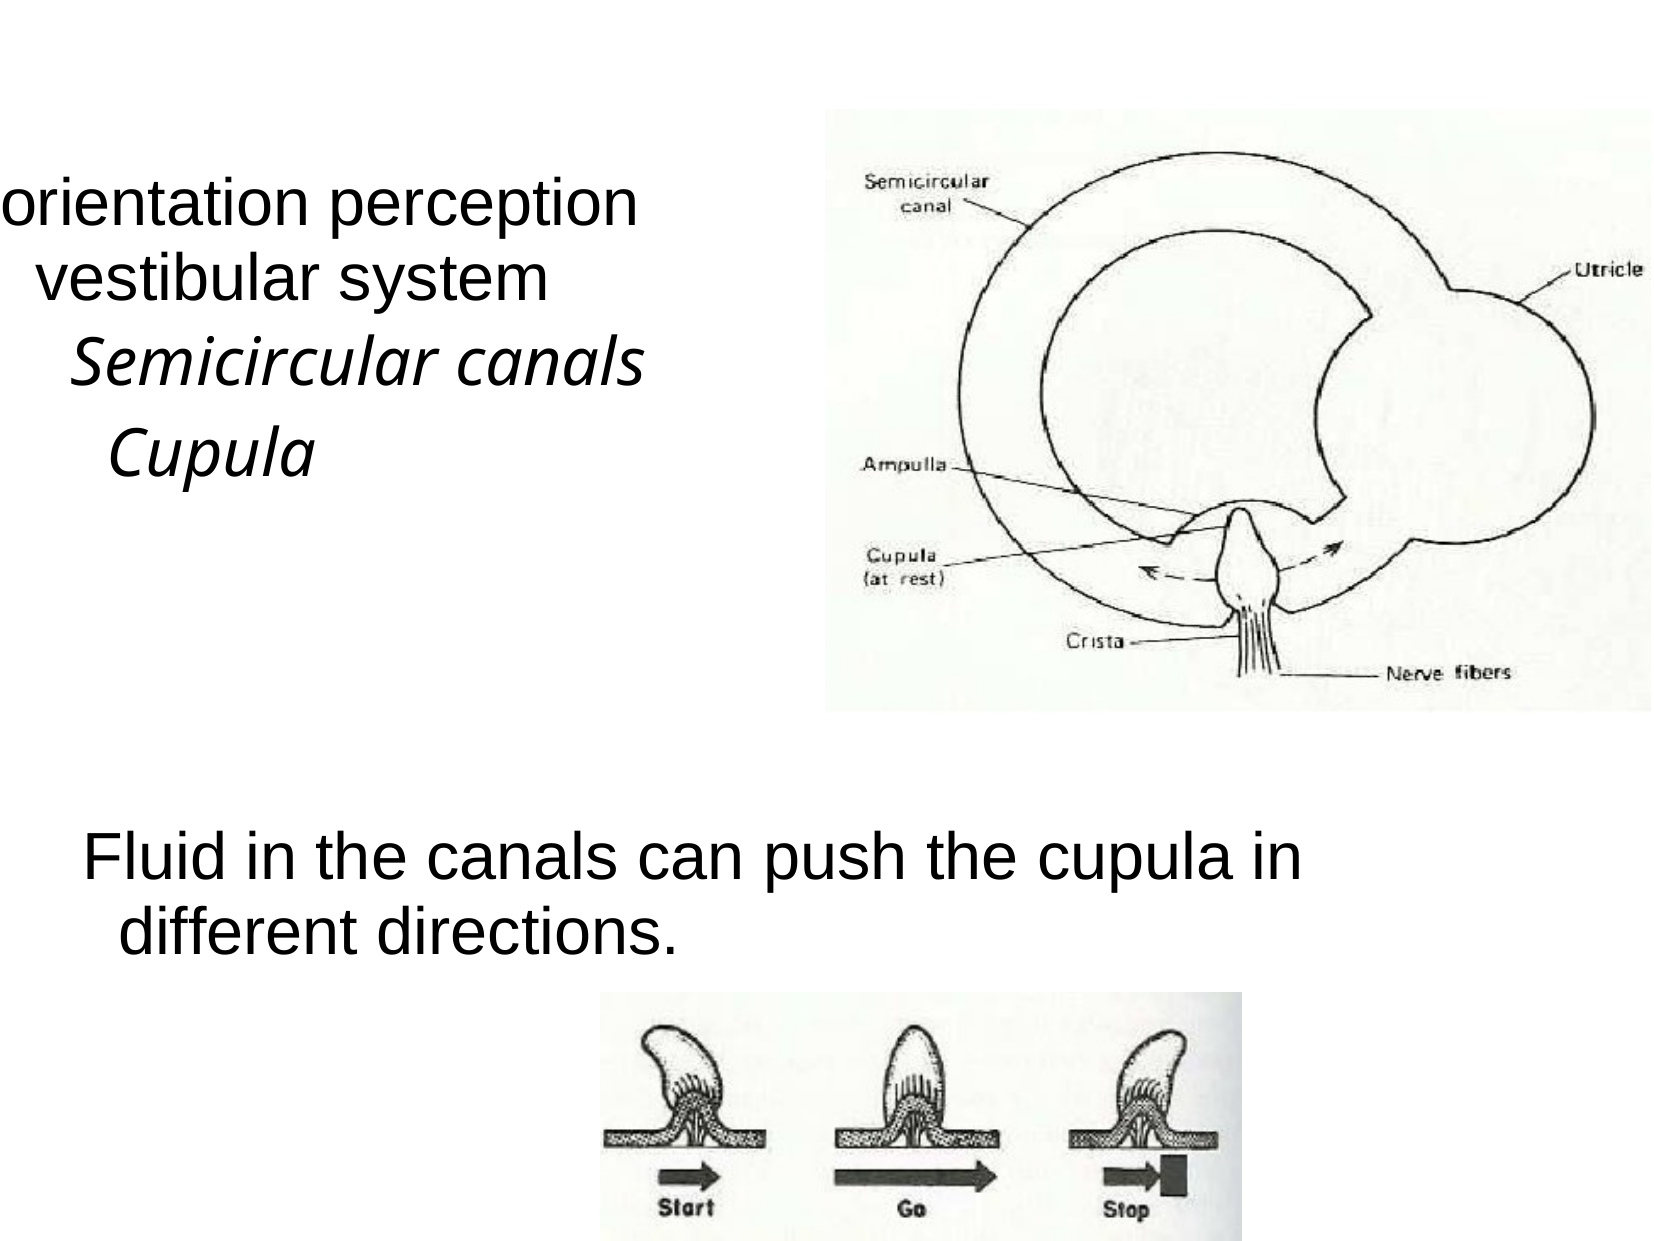

orientation perception
vestibular system
Semicircular canals
Cupula
Fluid in the canals can push the cupula in different directions.